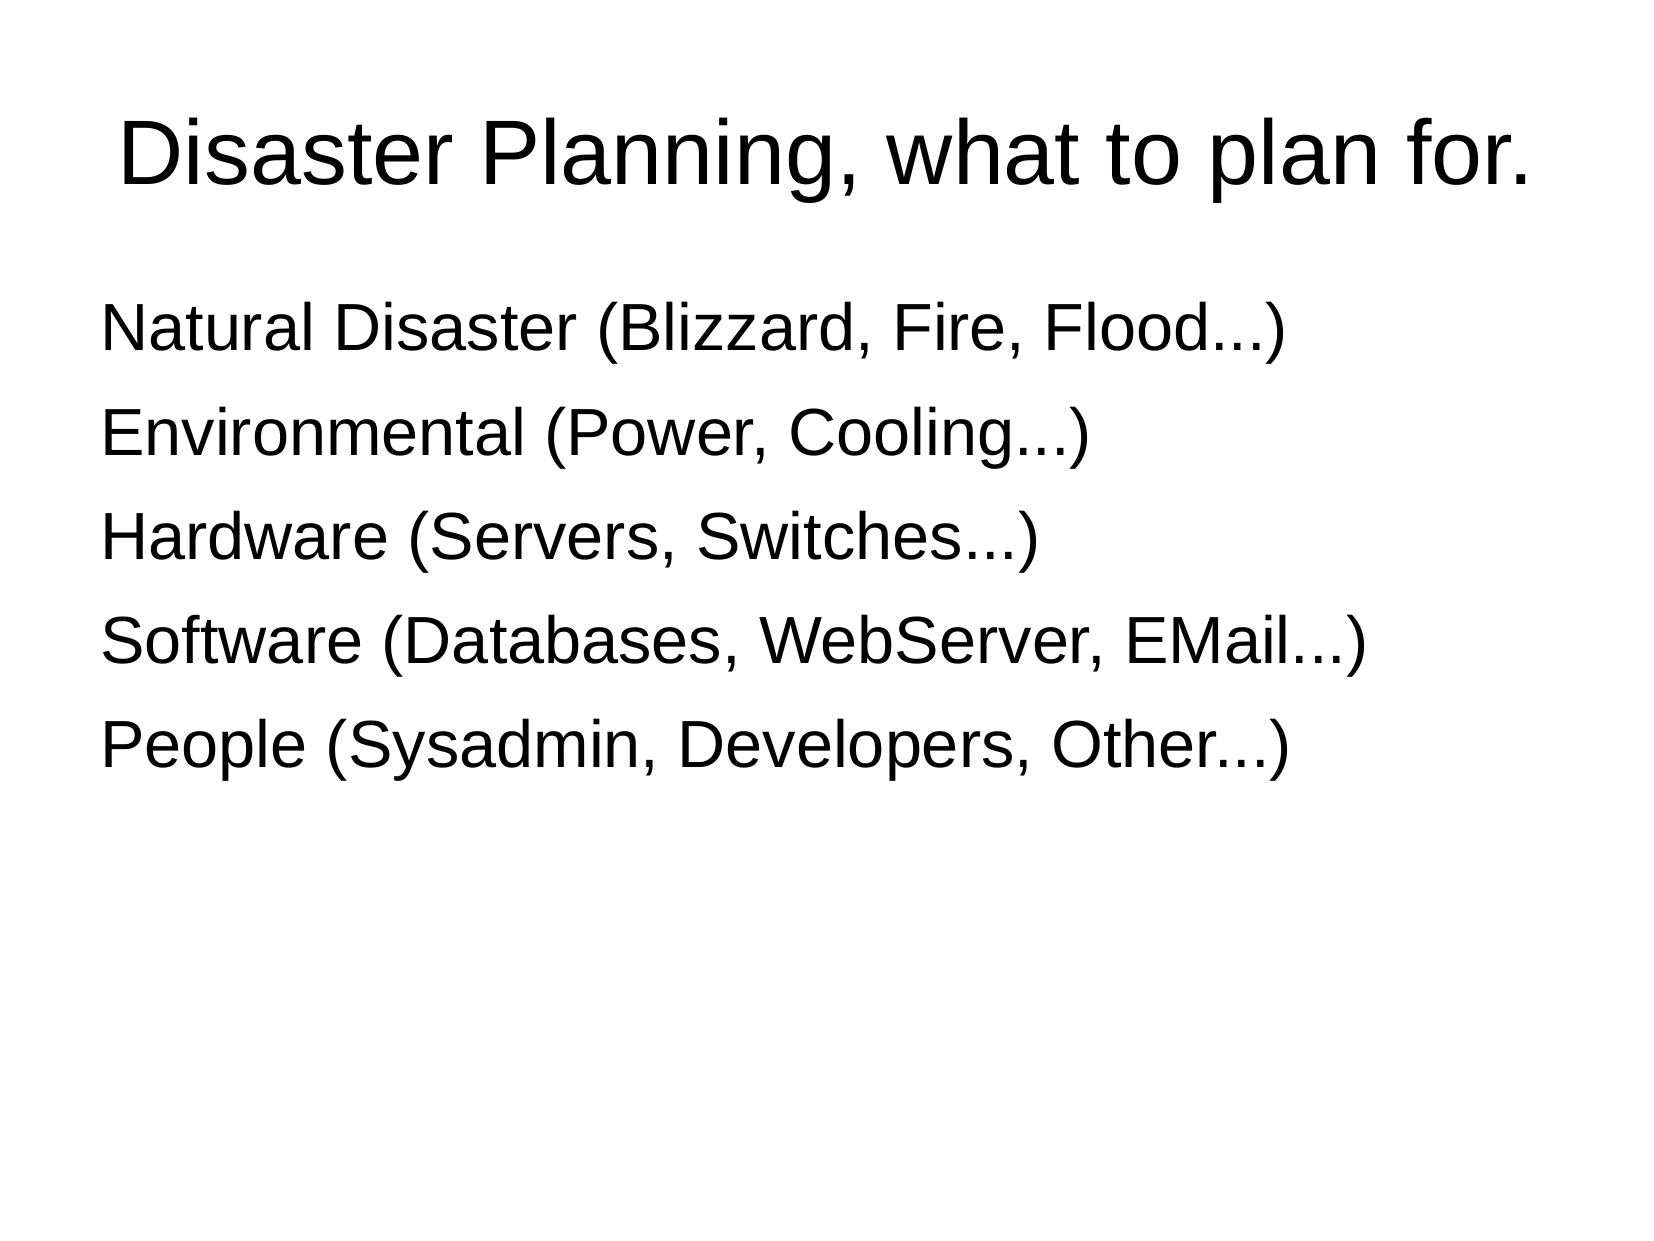

# Disaster Planning, what to plan for.
Natural Disaster (Blizzard, Fire, Flood...)
Environmental (Power, Cooling...)
Hardware (Servers, Switches...)
Software (Databases, WebServer, EMail...)
People (Sysadmin, Developers, Other...)